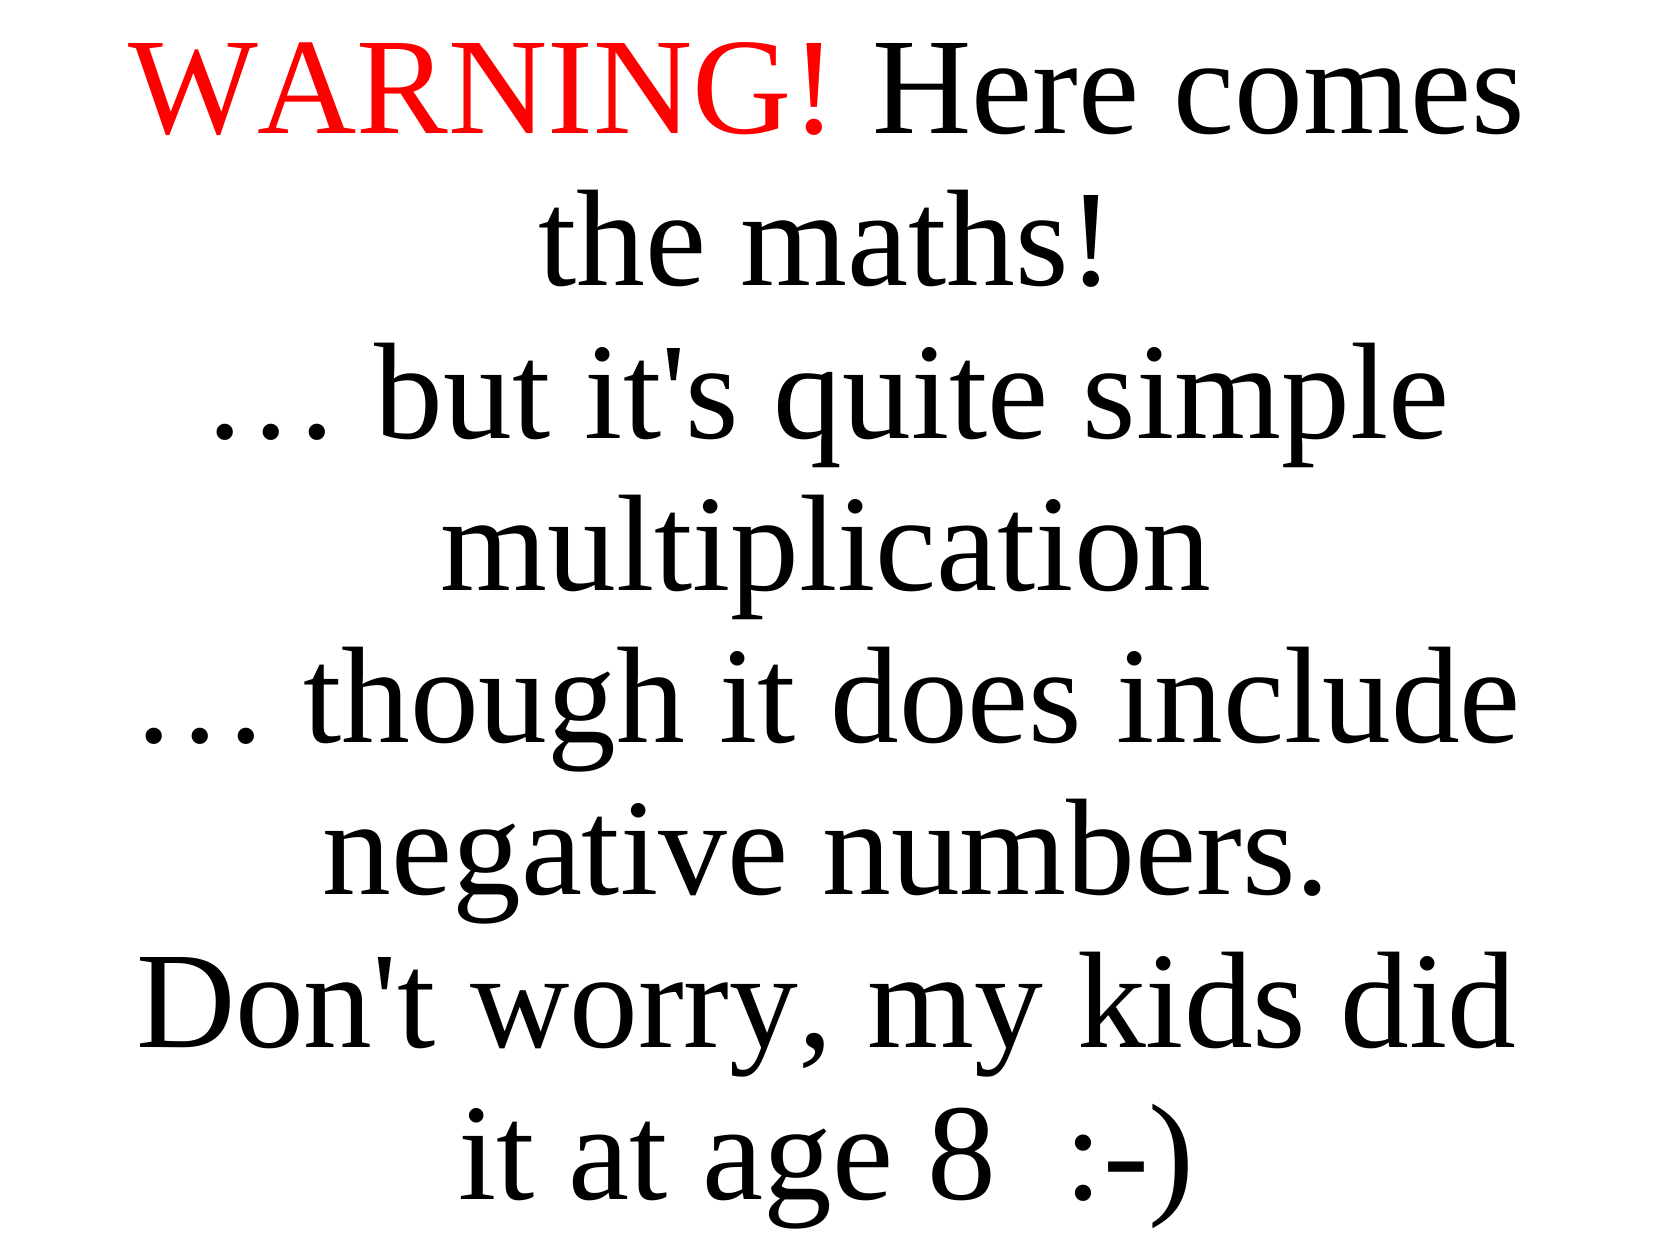

# WARNING! Here comes the maths!
… but it's quite simple multiplication
… though it does include negative numbers.
Don't worry, my kids did it at age 8 :-)